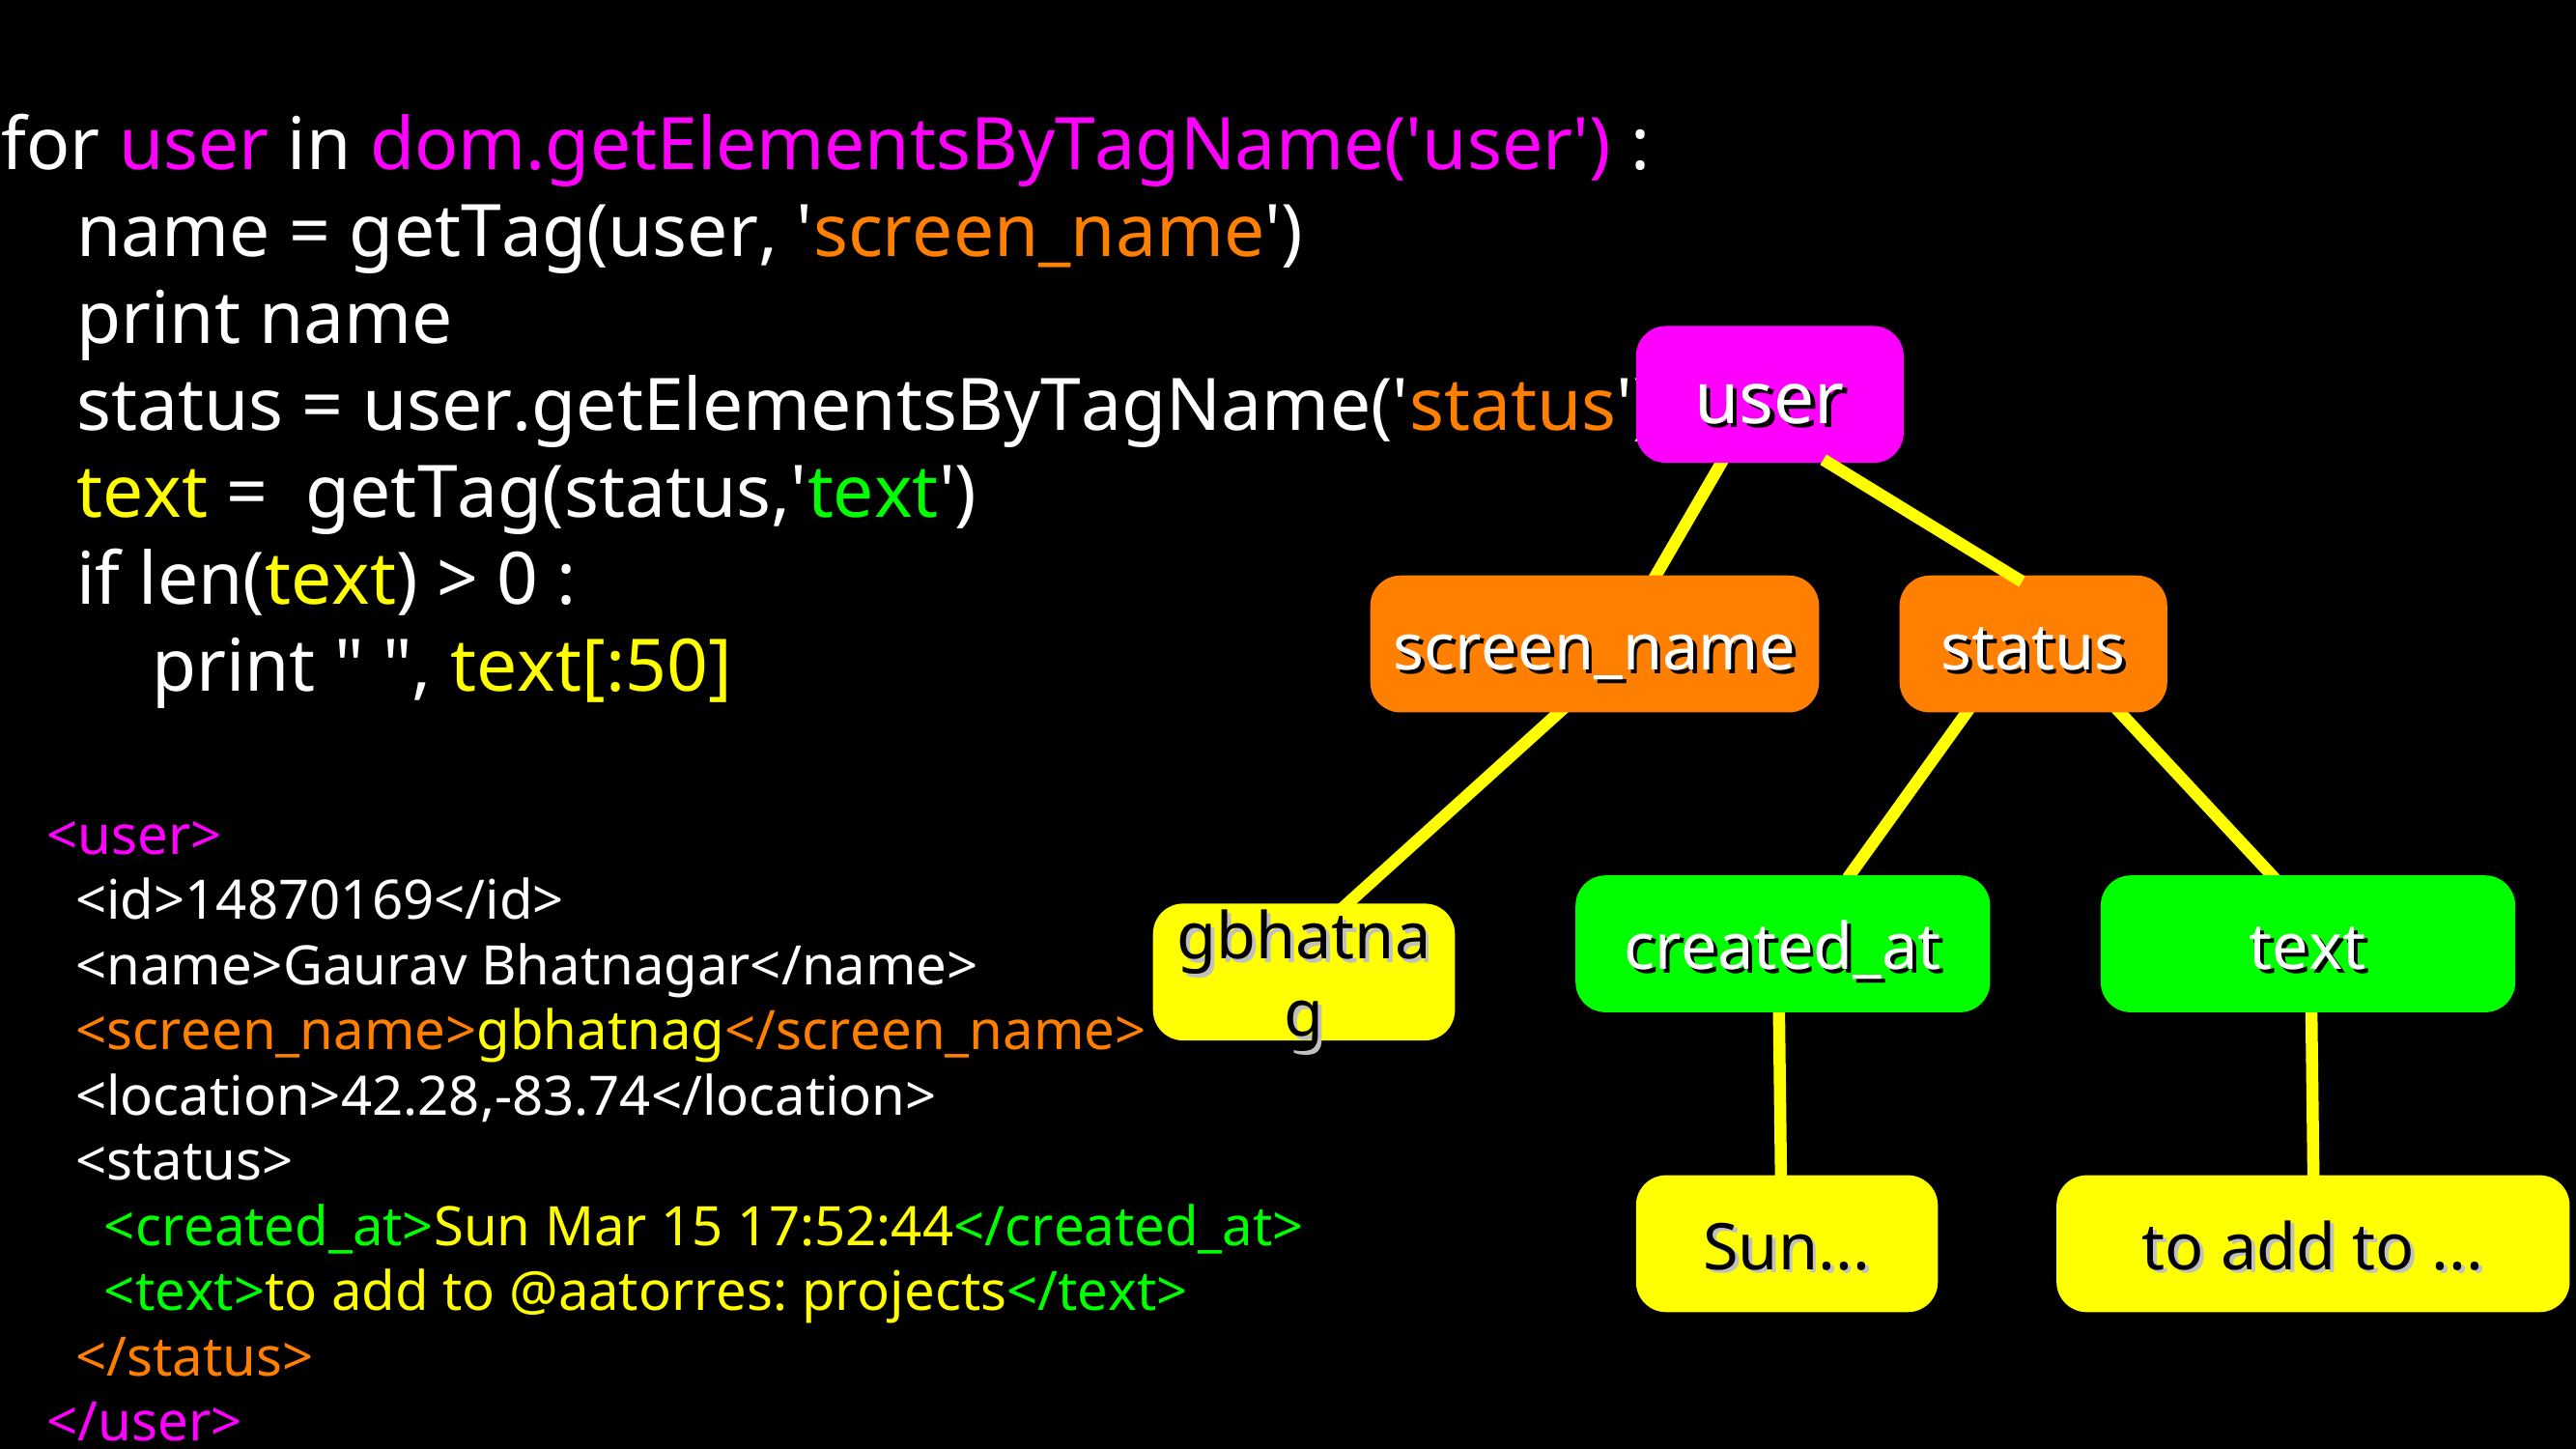

for user in dom.getElementsByTagName('user') :
 name = getTag(user, 'screen_name')
 print name
 status = user.getElementsByTagName('status')
 text = getTag(status,'text')
 if len(text) > 0 :
 print " ", text[:50]
user
screen_name
status
<user>
 <id>14870169</id>
 <name>Gaurav Bhatnagar</name>
 <screen_name>gbhatnag</screen_name>
 <location>42.28,-83.74</location>
 <status>
 <created_at>Sun Mar 15 17:52:44</created_at>
 <text>to add to @aatorres: projects</text>
 </status>
</user>
created_at
text
gbhatnag
Sun...
to add to ...